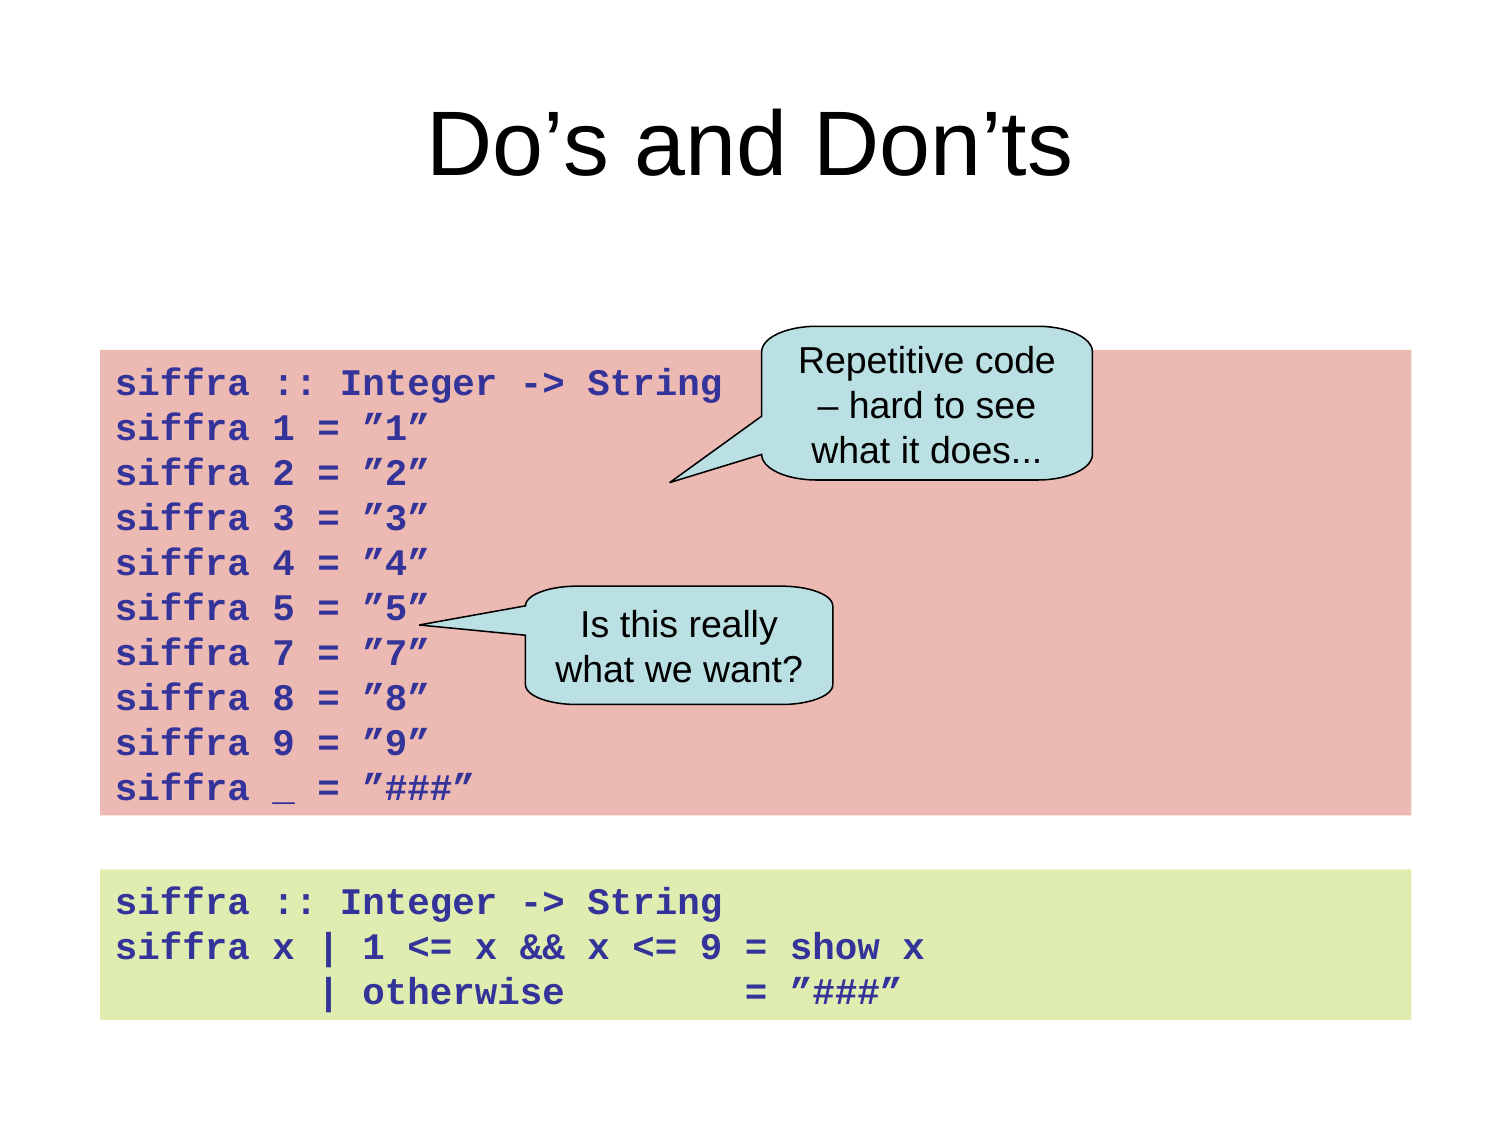

# Do’s and Don’ts
Repetitive code – hard to see what it does...
siffra :: Integer -> String
siffra 1 = ”1”
siffra 2 = ”2”
siffra 3 = ”3”
siffra 4 = ”4”
siffra 5 = ”5”
siffra 7 = ”7”
siffra 8 = ”8”
siffra 9 = ”9”
siffra _ = ”###”
Is this really what we want?
siffra :: Integer -> String
siffra x | 1 <= x && x <= 9 = show x
 | otherwise = ”###”